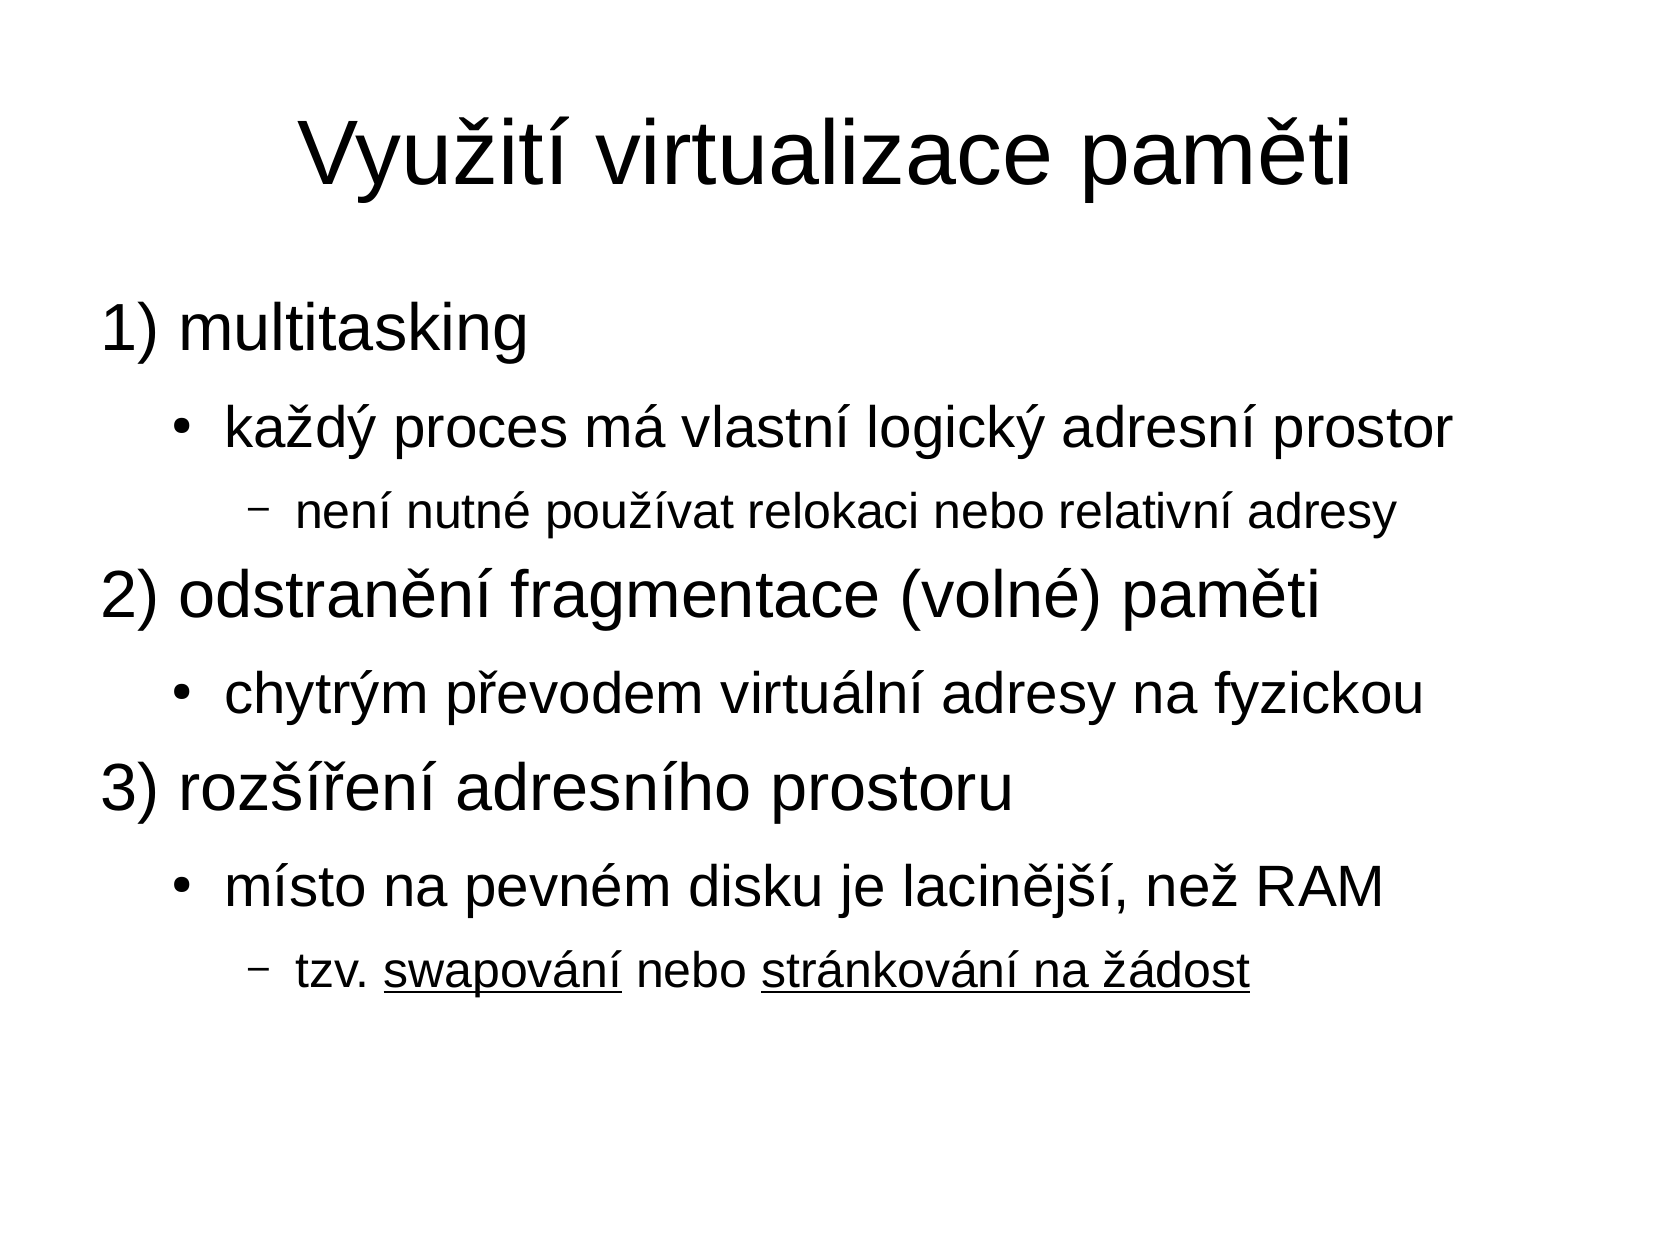

# Využití virtualizace paměti
 multitasking
každý proces má vlastní logický adresní prostor
není nutné používat relokaci nebo relativní adresy
 odstranění fragmentace (volné) paměti
chytrým převodem virtuální adresy na fyzickou
 rozšíření adresního prostoru
místo na pevném disku je lacinější, než RAM
tzv. swapování nebo stránkování na žádost